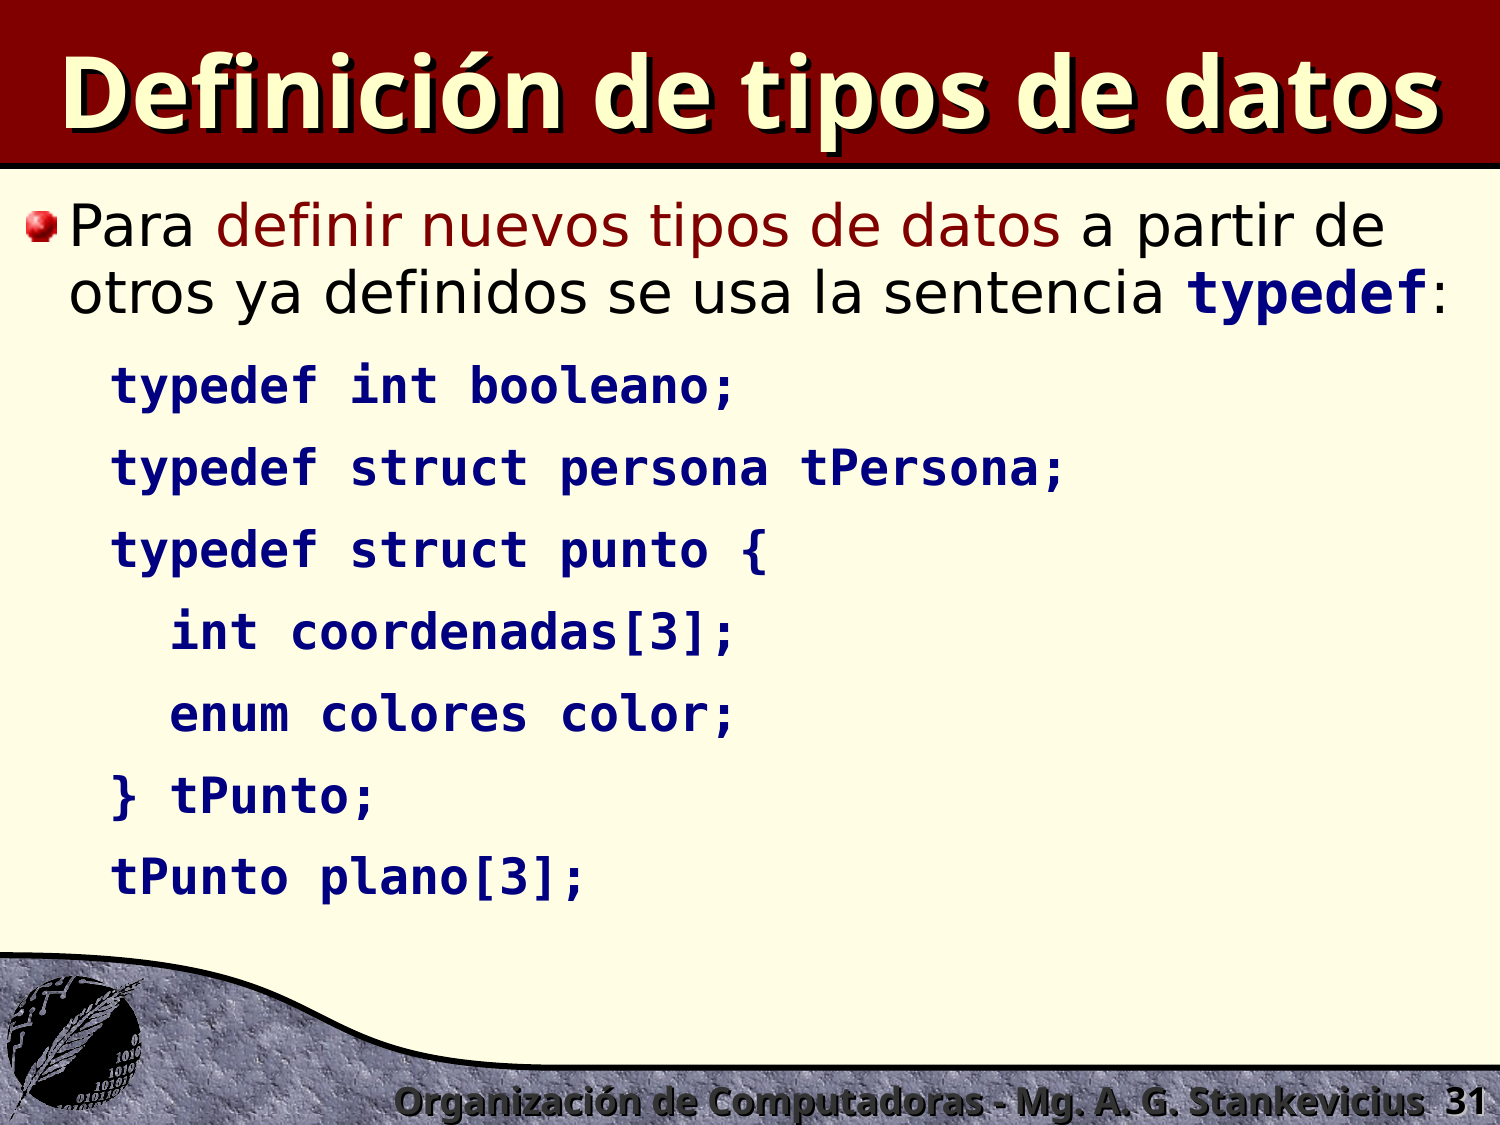

# Definición de tipos de datos
Para definir nuevos tipos de datos a partir de otros ya definidos se usa la sentencia typedef:
typedef int booleano;
typedef struct persona tPersona;
typedef struct punto {
 int coordenadas[3];
 enum colores color;
} tPunto;
tPunto plano[3];
31